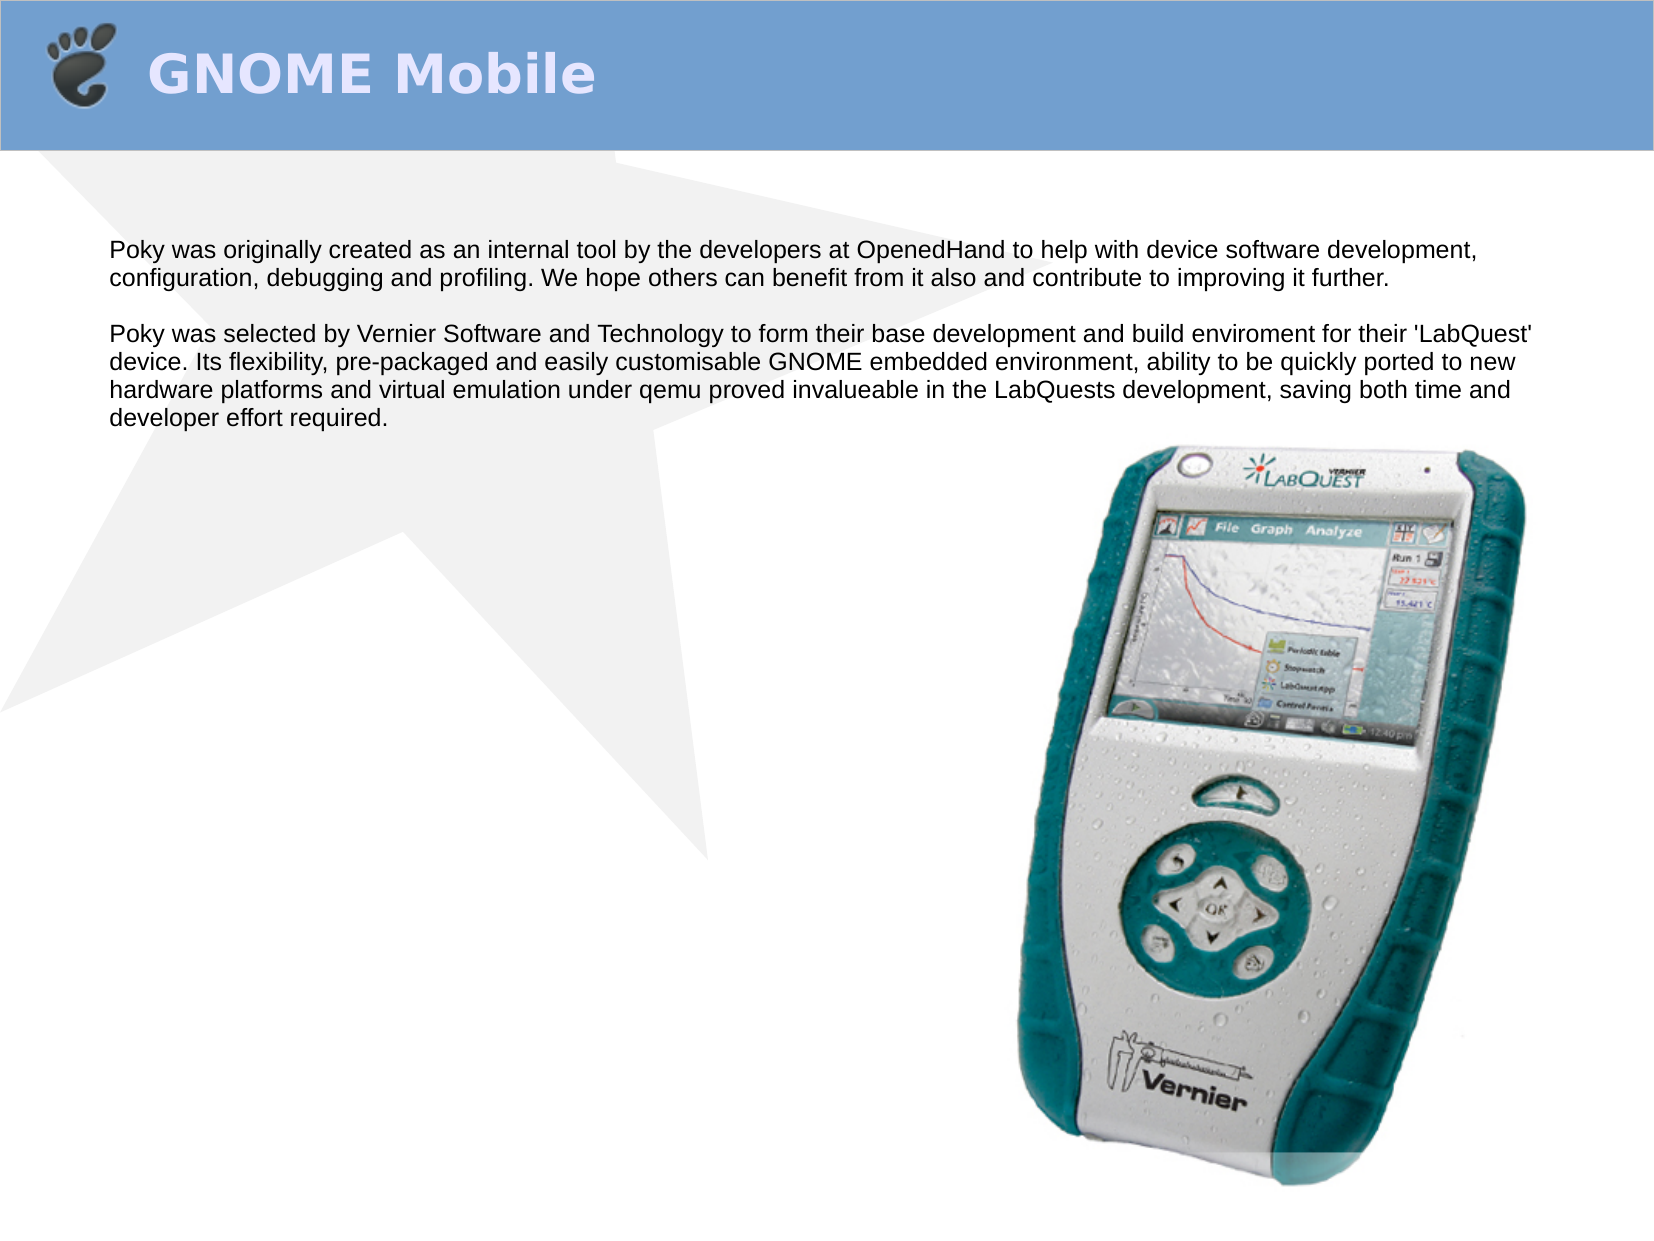

GNOME Mobile
#
Poky was originally created as an internal tool by the developers at OpenedHand to help with device software development, configuration, debugging and profiling. We hope others can benefit from it also and contribute to improving it further.
Poky was selected by Vernier Software and Technology to form their base development and build enviroment for their 'LabQuest' device. Its flexibility, pre-packaged and easily customisable GNOME embedded environment, ability to be quickly ported to new hardware platforms and virtual emulation under qemu proved invalueable in the LabQuests development, saving both time and developer effort required.